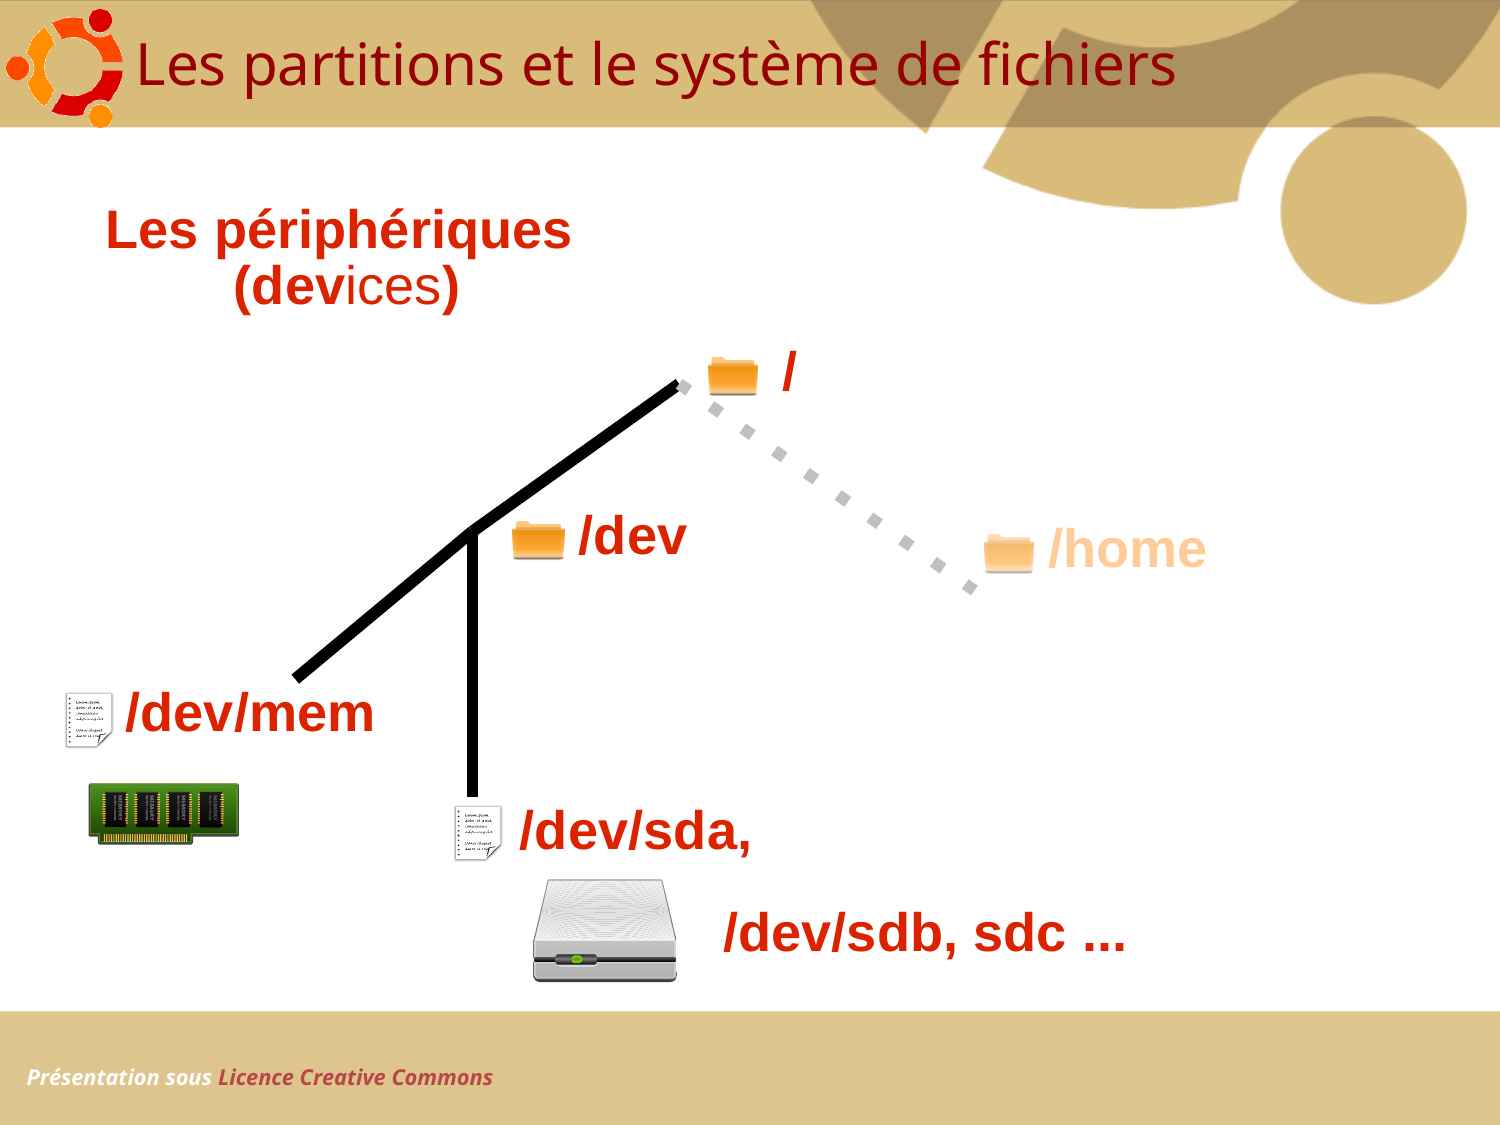

# Les partitions et le système de fichiers
Les périphériques
 (devices)
/
/dev
/home
/dev/mem
/dev/sda,
/dev/sdb, sdc ...